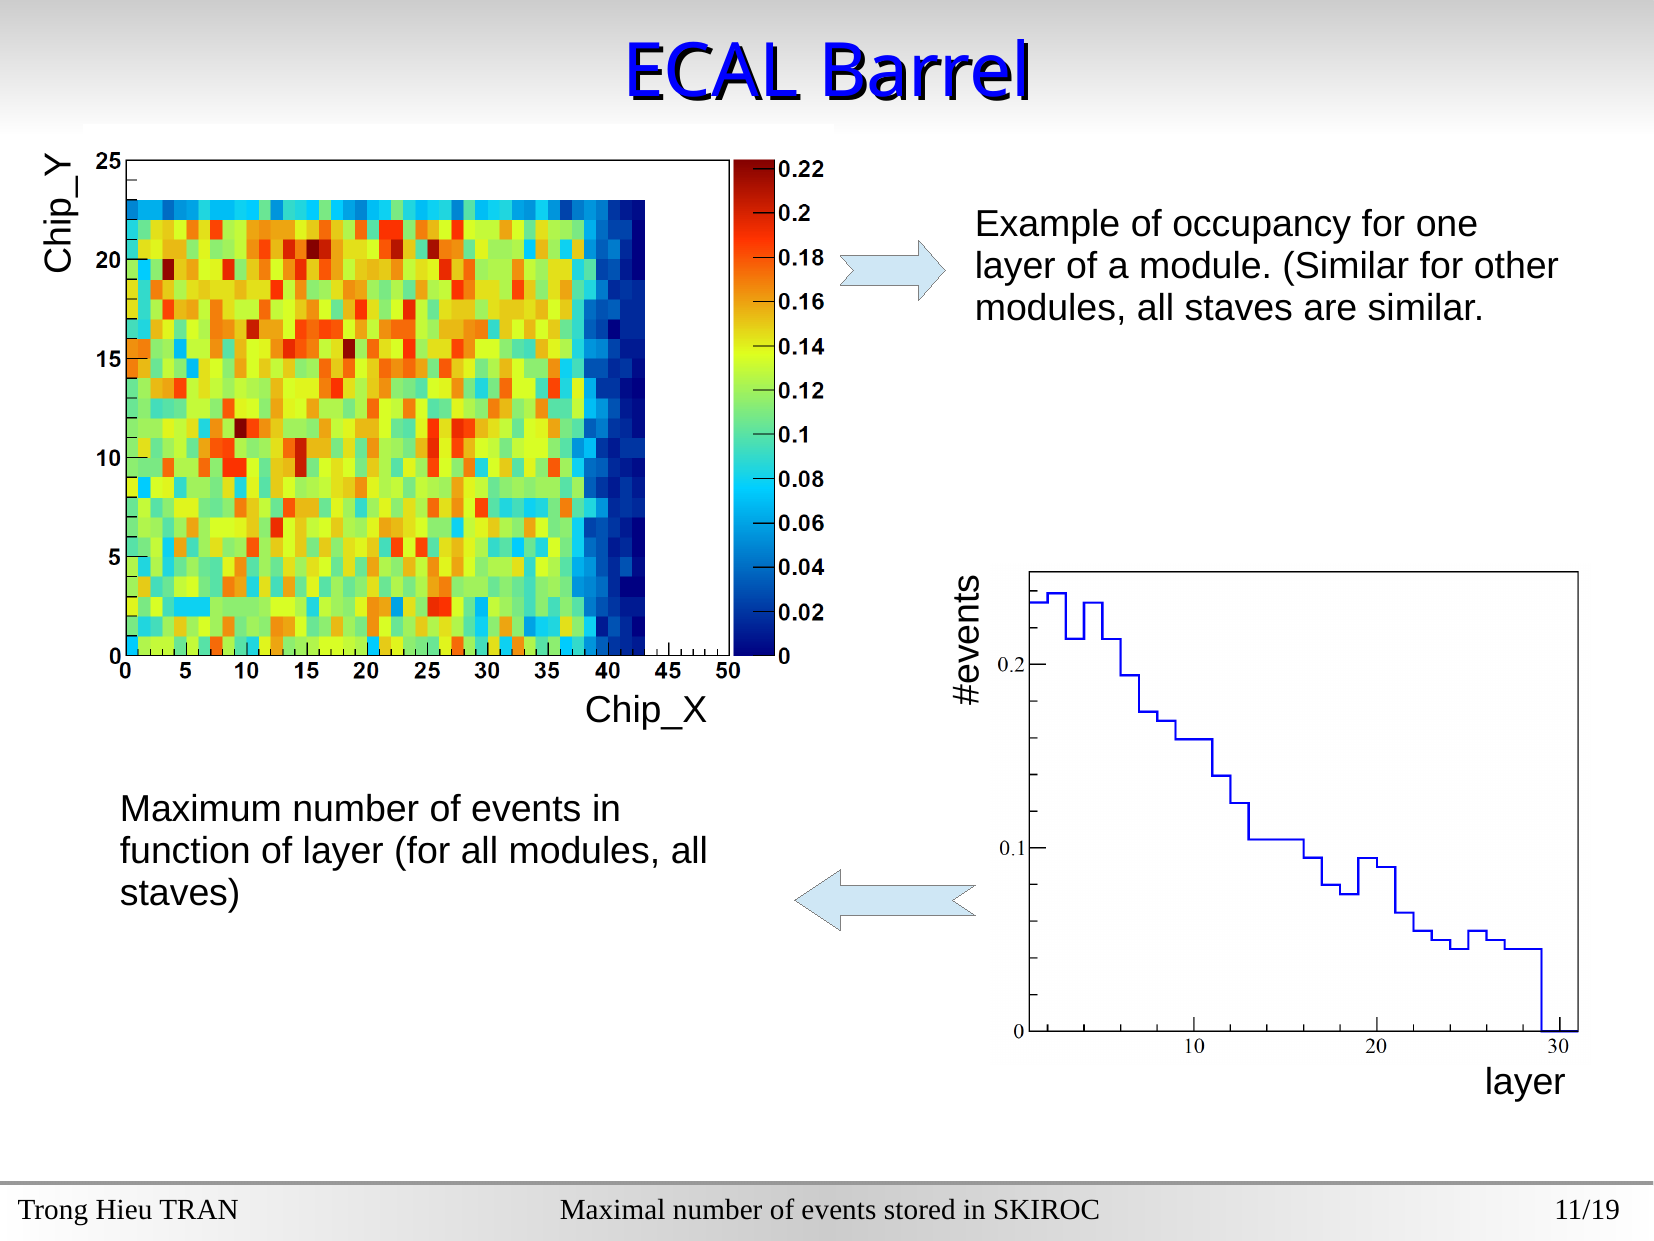

# ECAL Barrel
Chip_Y
Example of occupancy for one layer of a module. (Similar for other modules, all staves are similar.
#events
Chip_X
Maximum number of events in function of layer (for all modules, all staves)
layer
Trong Hieu TRAN
Maximal number of events stored in SKIROC
11